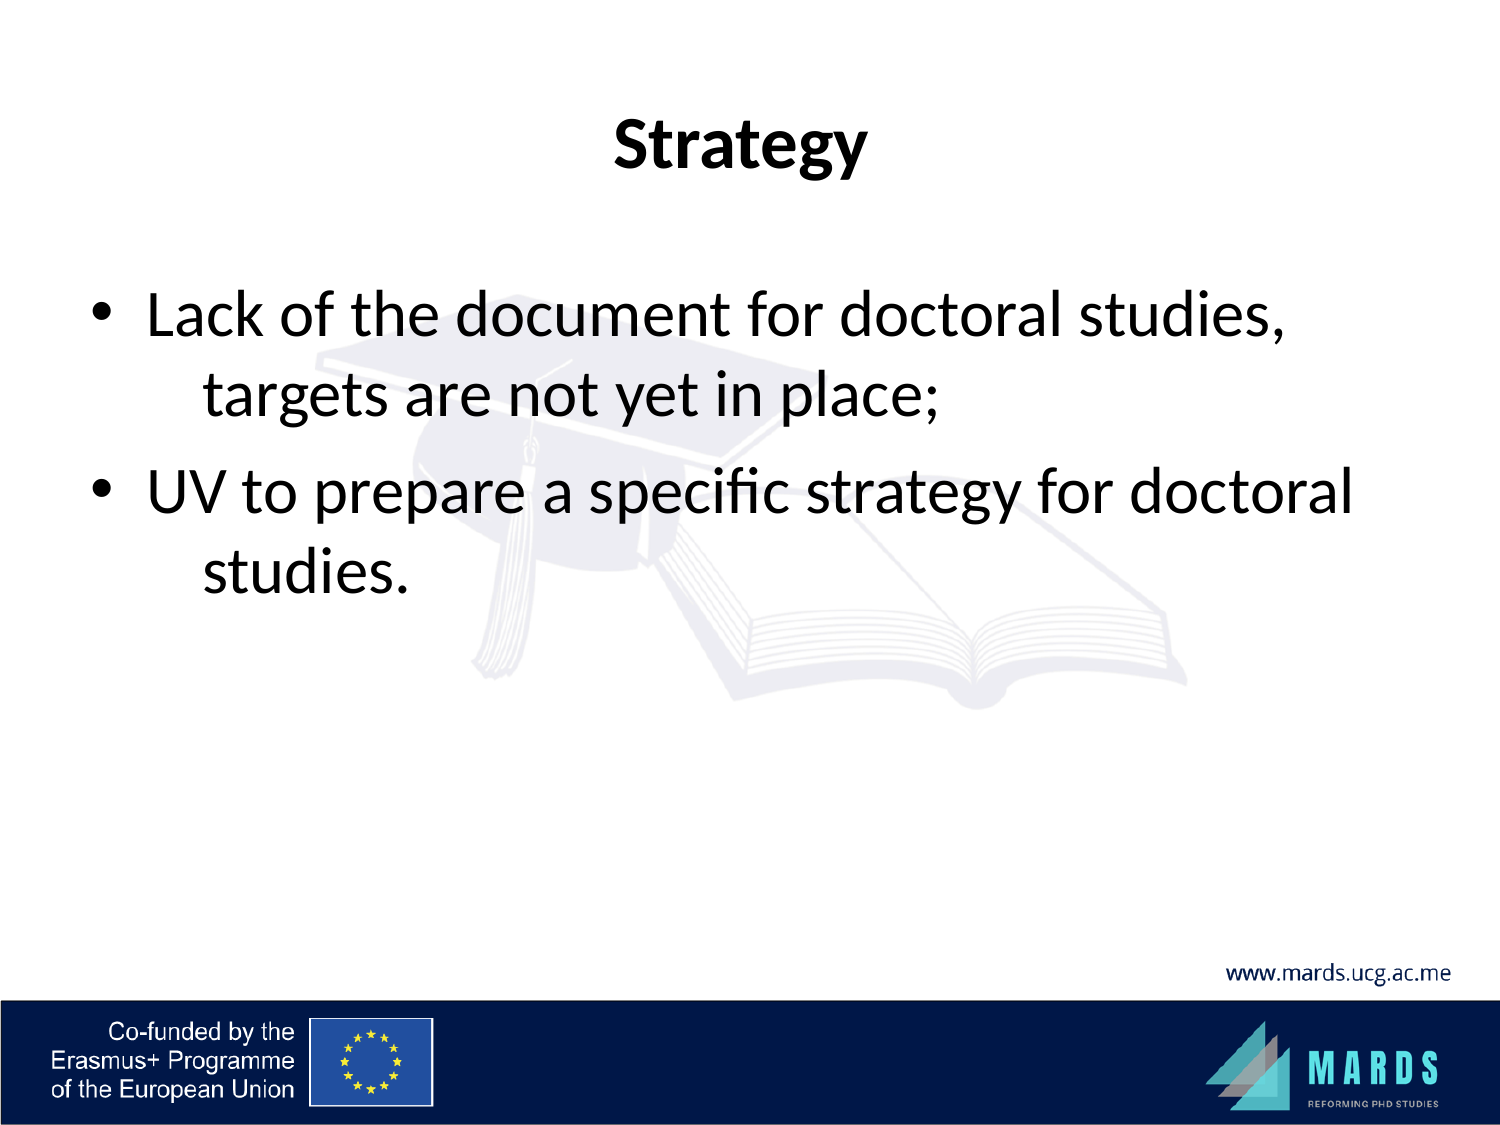

# Strategy
Lack of the document for doctoral studies, targets are not yet in place;
UV to prepare a specific strategy for doctoral studies.